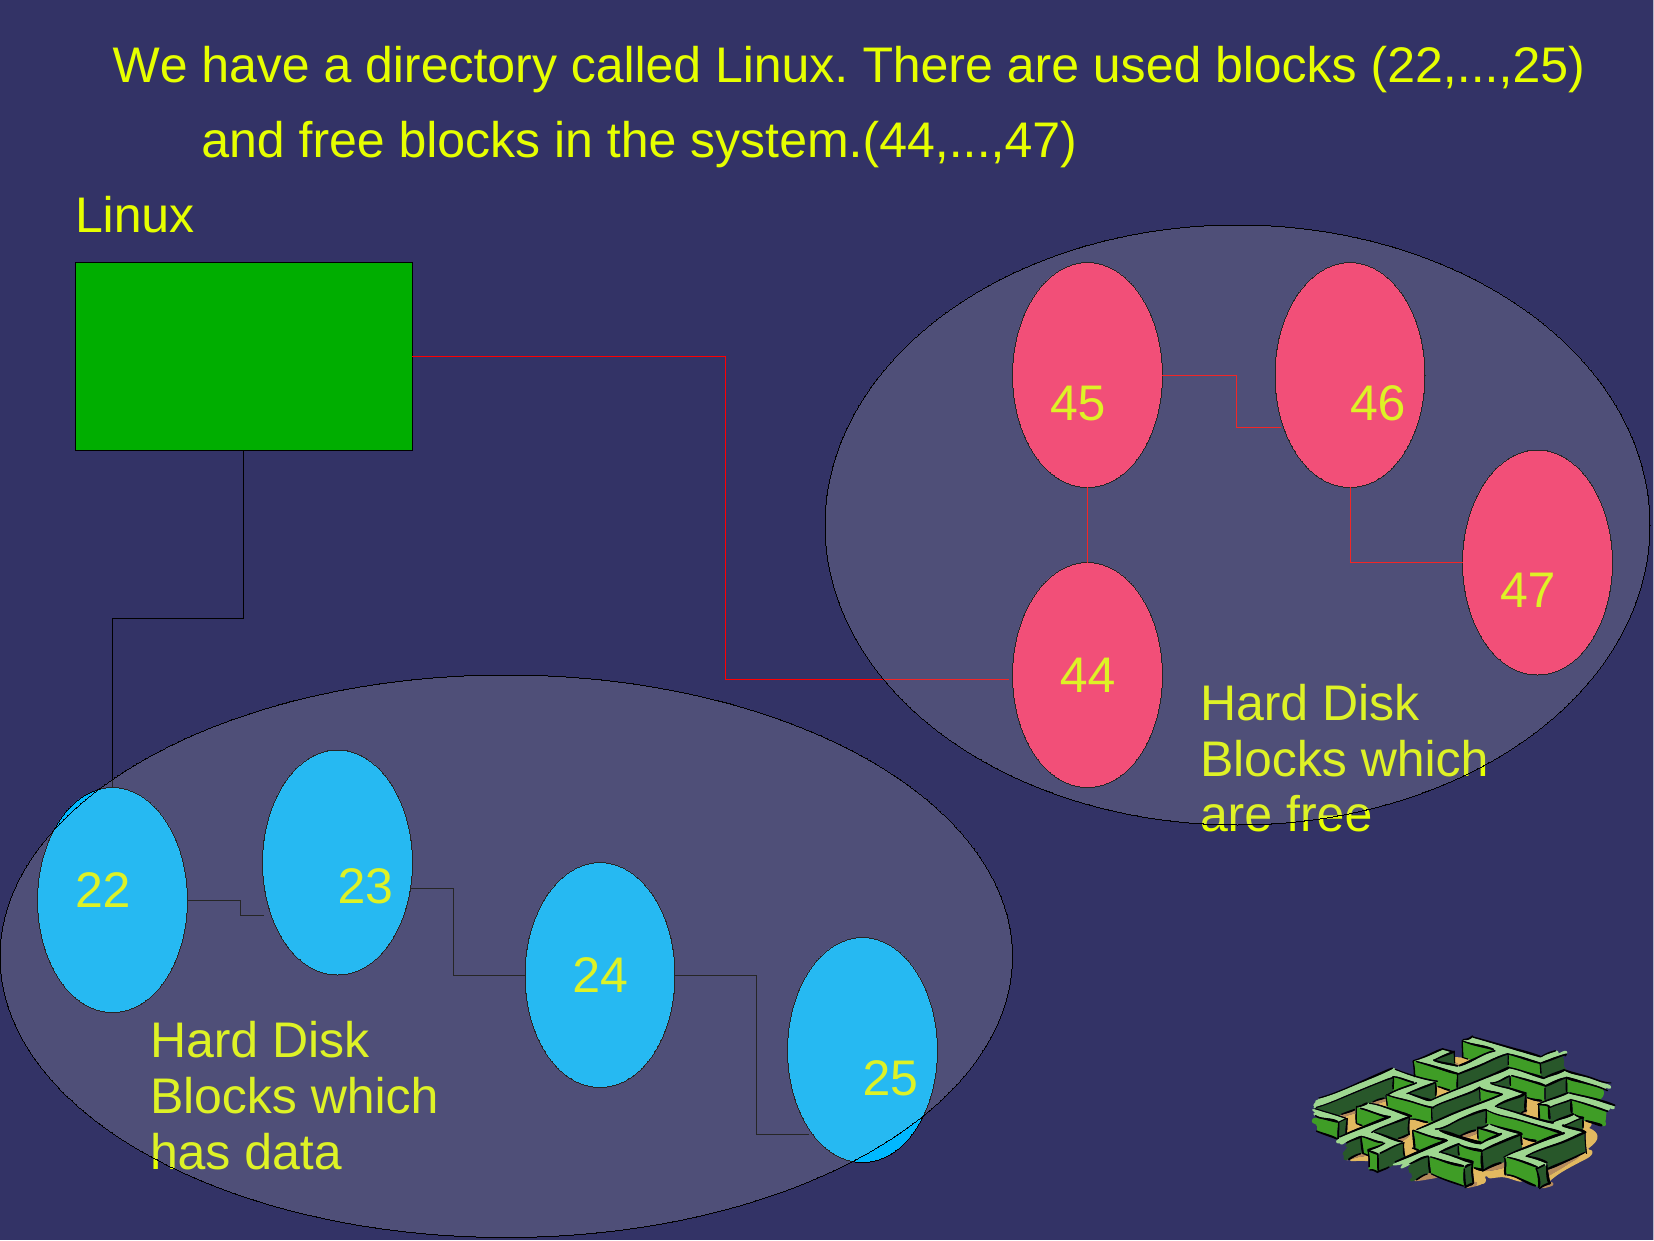

We have a directory called Linux.
There are used blocks (22,...,25)
 and free blocks in the system.(44,...,47)
Linux
45
46
44
47
Hard Disk
Blocks which are free
23
22
24
Hard Disk
Blocks which has data
25